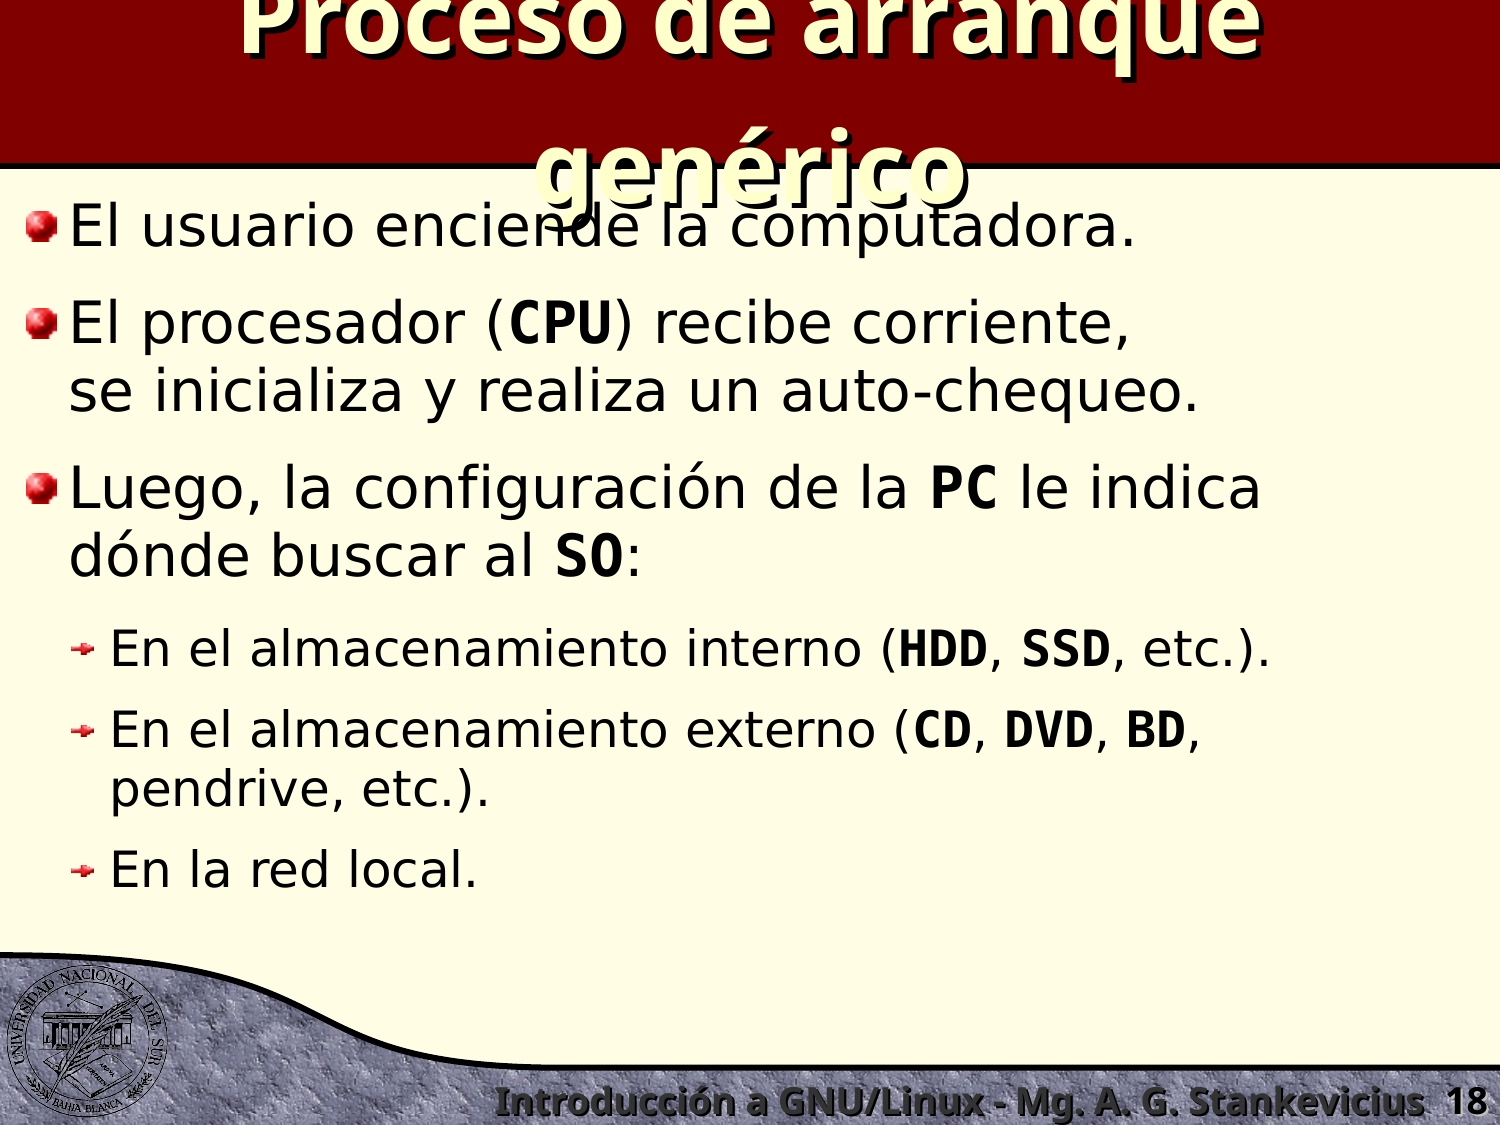

# Proceso de arranque genérico
El usuario enciende la computadora.
El procesador (CPU) recibe corriente,
se inicializa y realiza un auto-chequeo.
Luego, la configuración de la PC le indica
dónde buscar al SO:
En el almacenamiento interno (HDD, SSD, etc.).
En el almacenamiento externo (CD, DVD, BD,
pendrive, etc.).
En la red local.
18